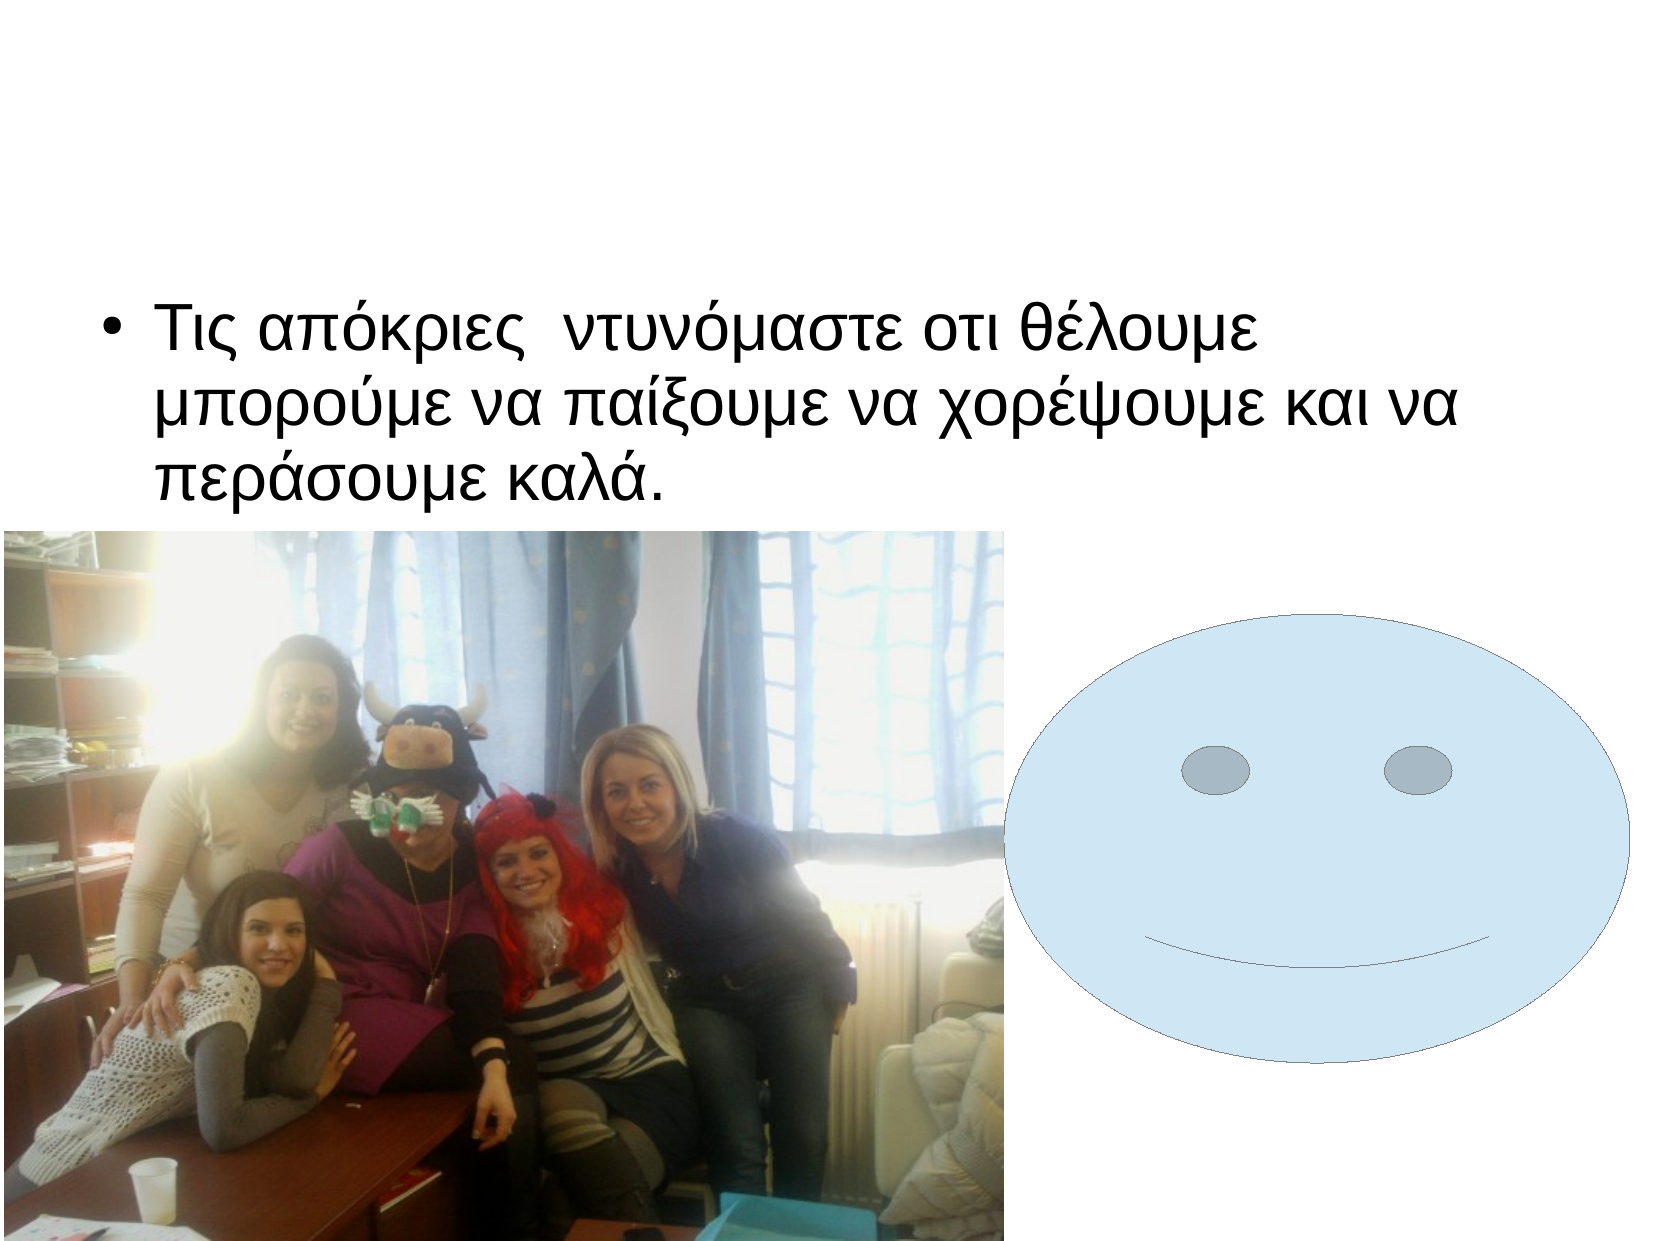

#
Τις απόκριες ντυνόμαστε οτι θέλουμε μπορούμε να παίξουμε να χορέψουμε και να περάσουμε καλά.